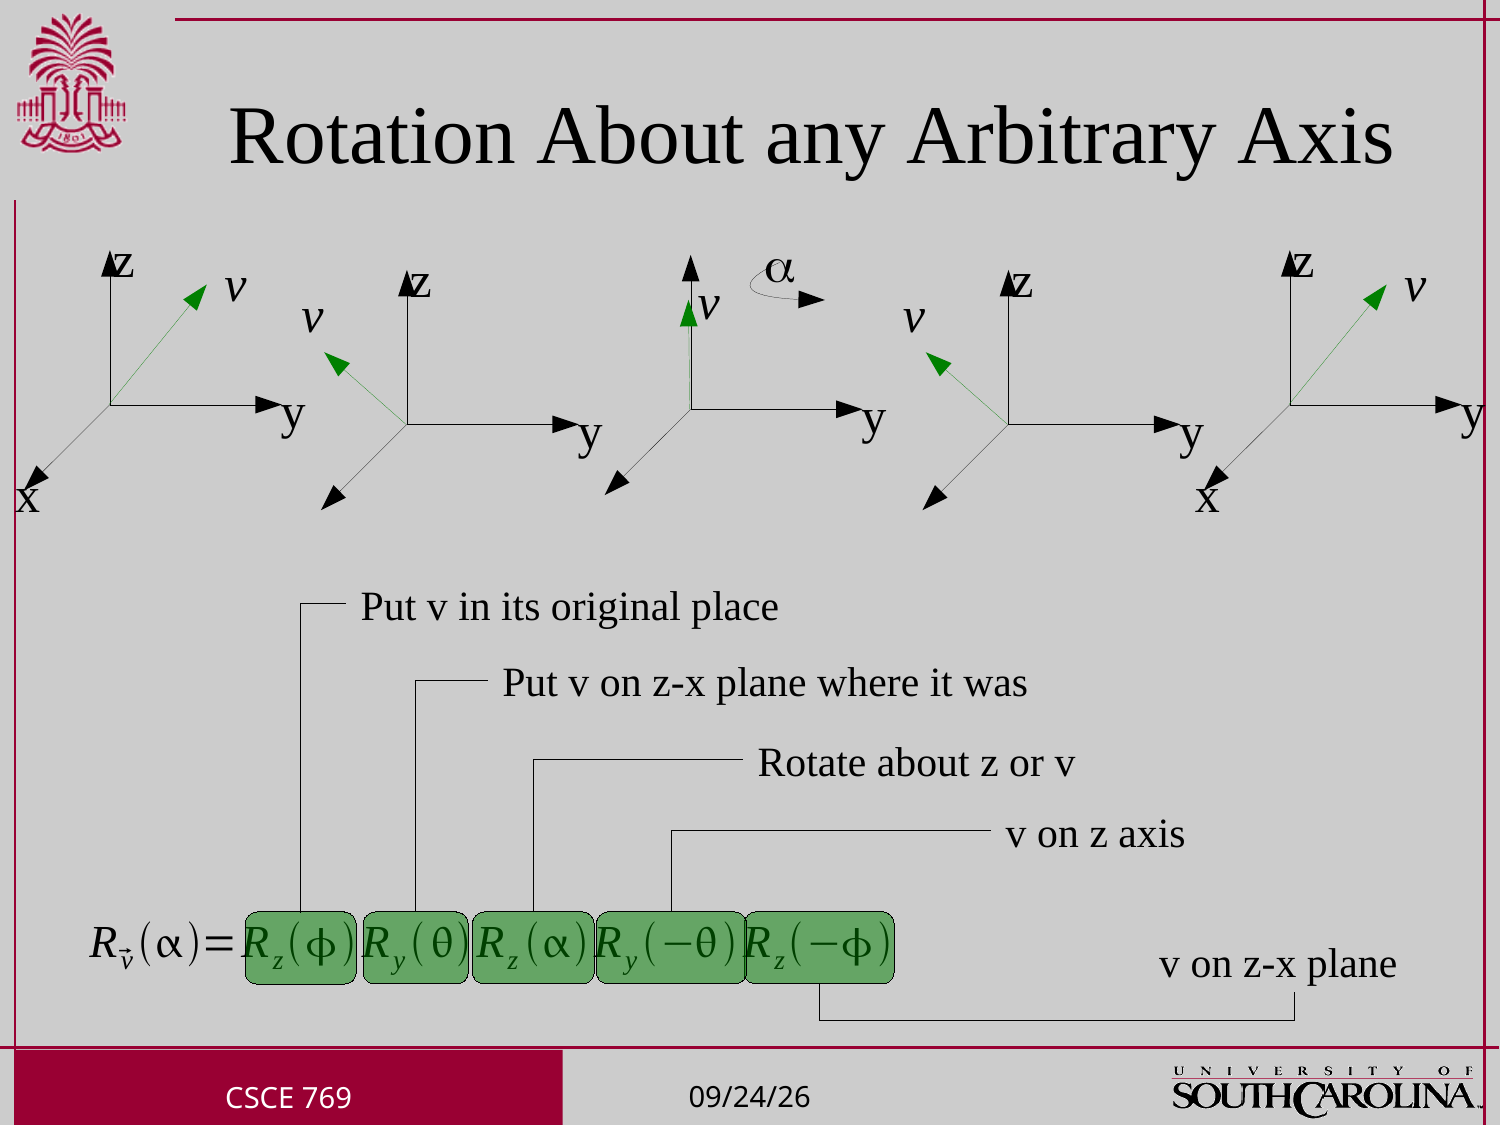

# Rotation About any Arbitrary Axis
z
v
y
x
z
v
y
x
a
z
v
y
z
v
y
v
y
Put v in its original place
Put v on z-x plane where it was
Rotate about z or v
v on z axis
v on z-x plane